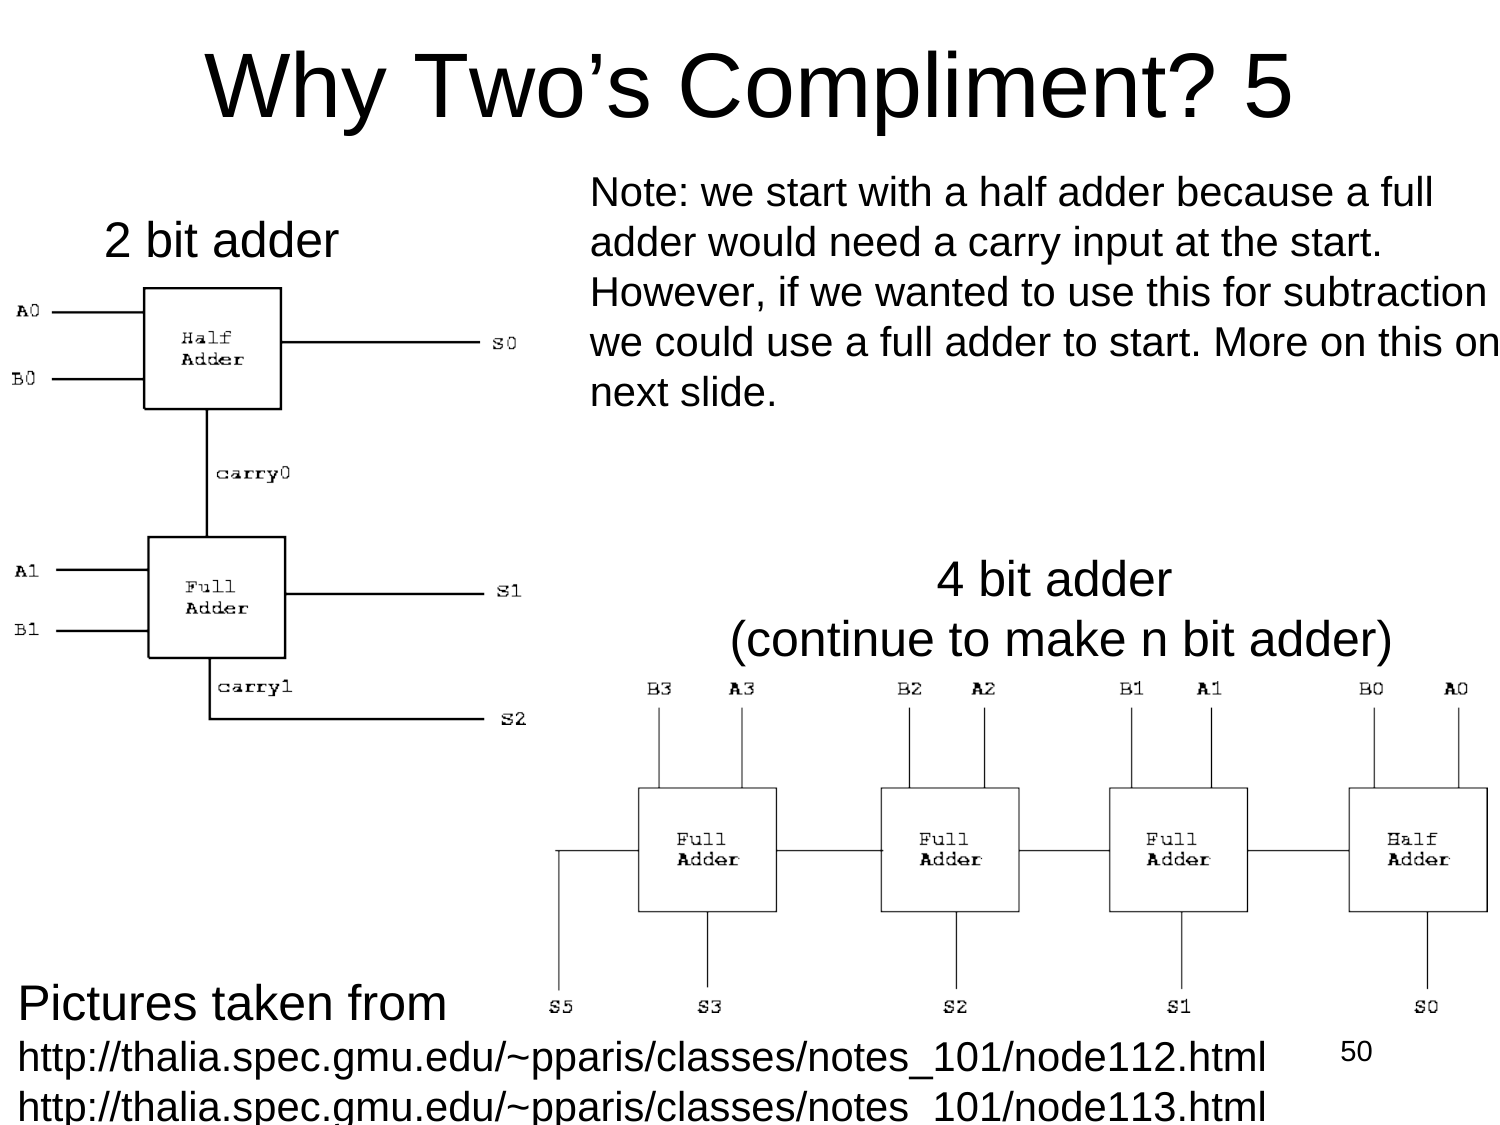

# Why Two’s Compliment? 5
Note: we start with a half adder because a full adder would need a carry input at the start. However, if we wanted to use this for subtraction we could use a full adder to start. More on this on next slide.
2 bit adder
4 bit adder
(continue to make n bit adder)
Pictures taken from
http://thalia.spec.gmu.edu/~pparis/classes/notes_101/node112.html
http://thalia.spec.gmu.edu/~pparis/classes/notes_101/node113.html